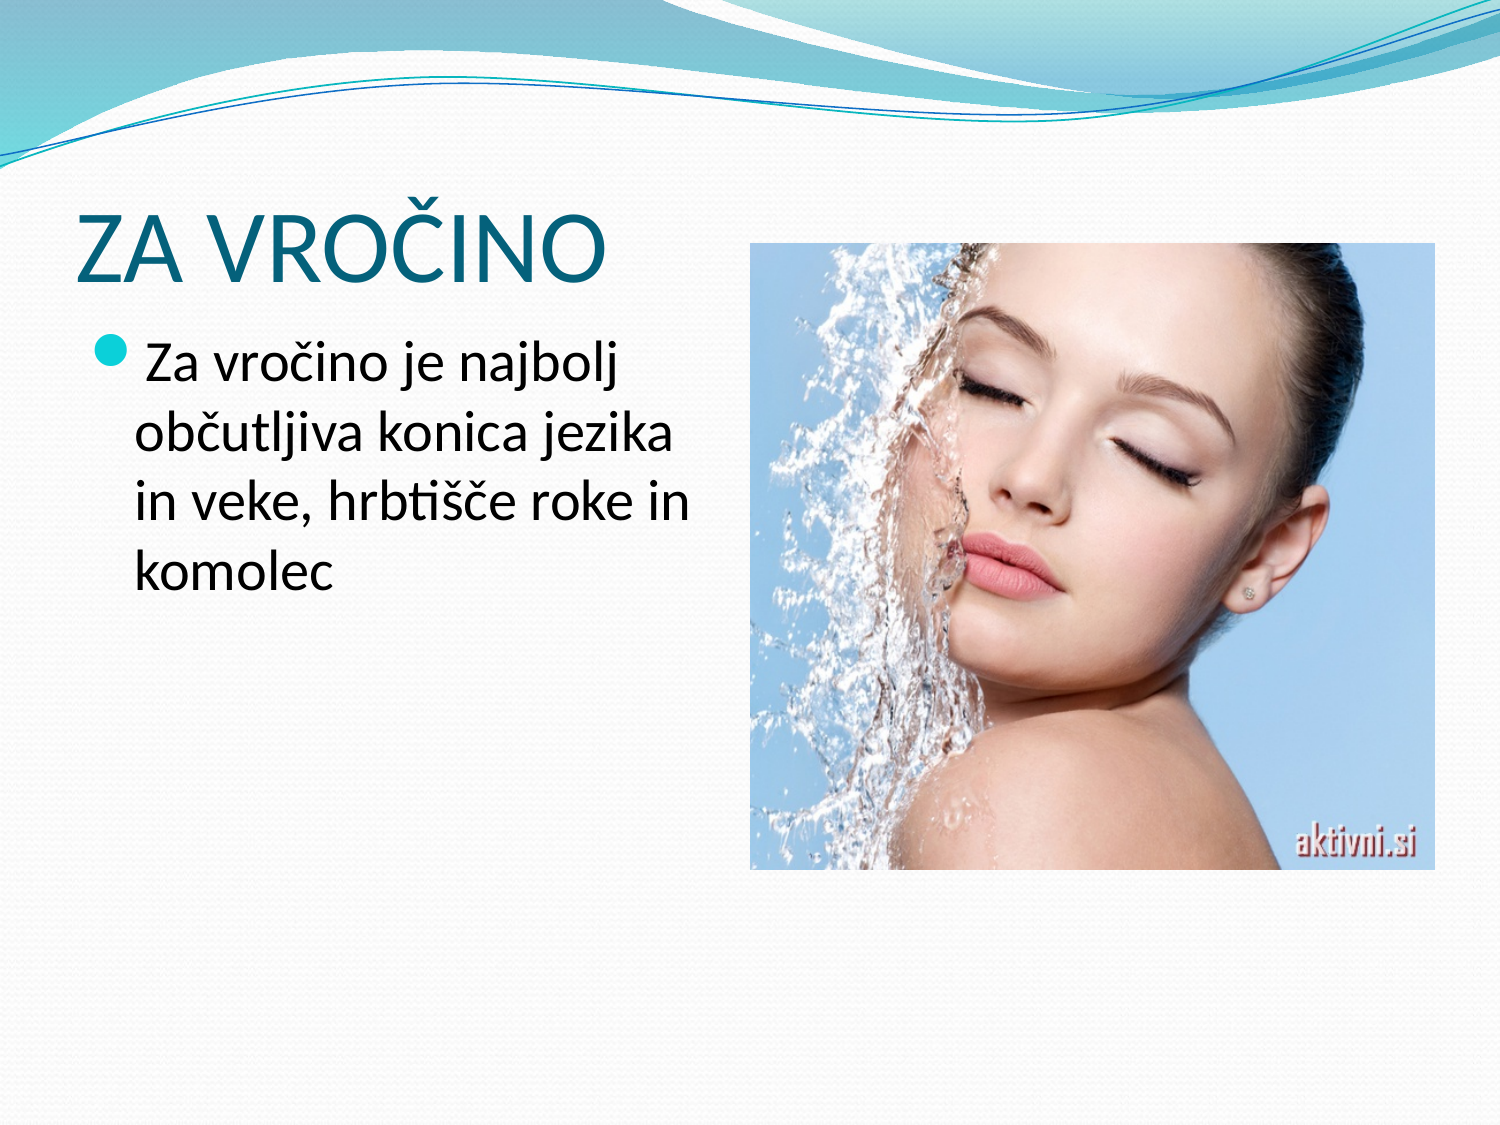

# ZA VROČINO
Za vročino je najbolj občutljiva konica jezika in veke, hrbtišče roke in komolec